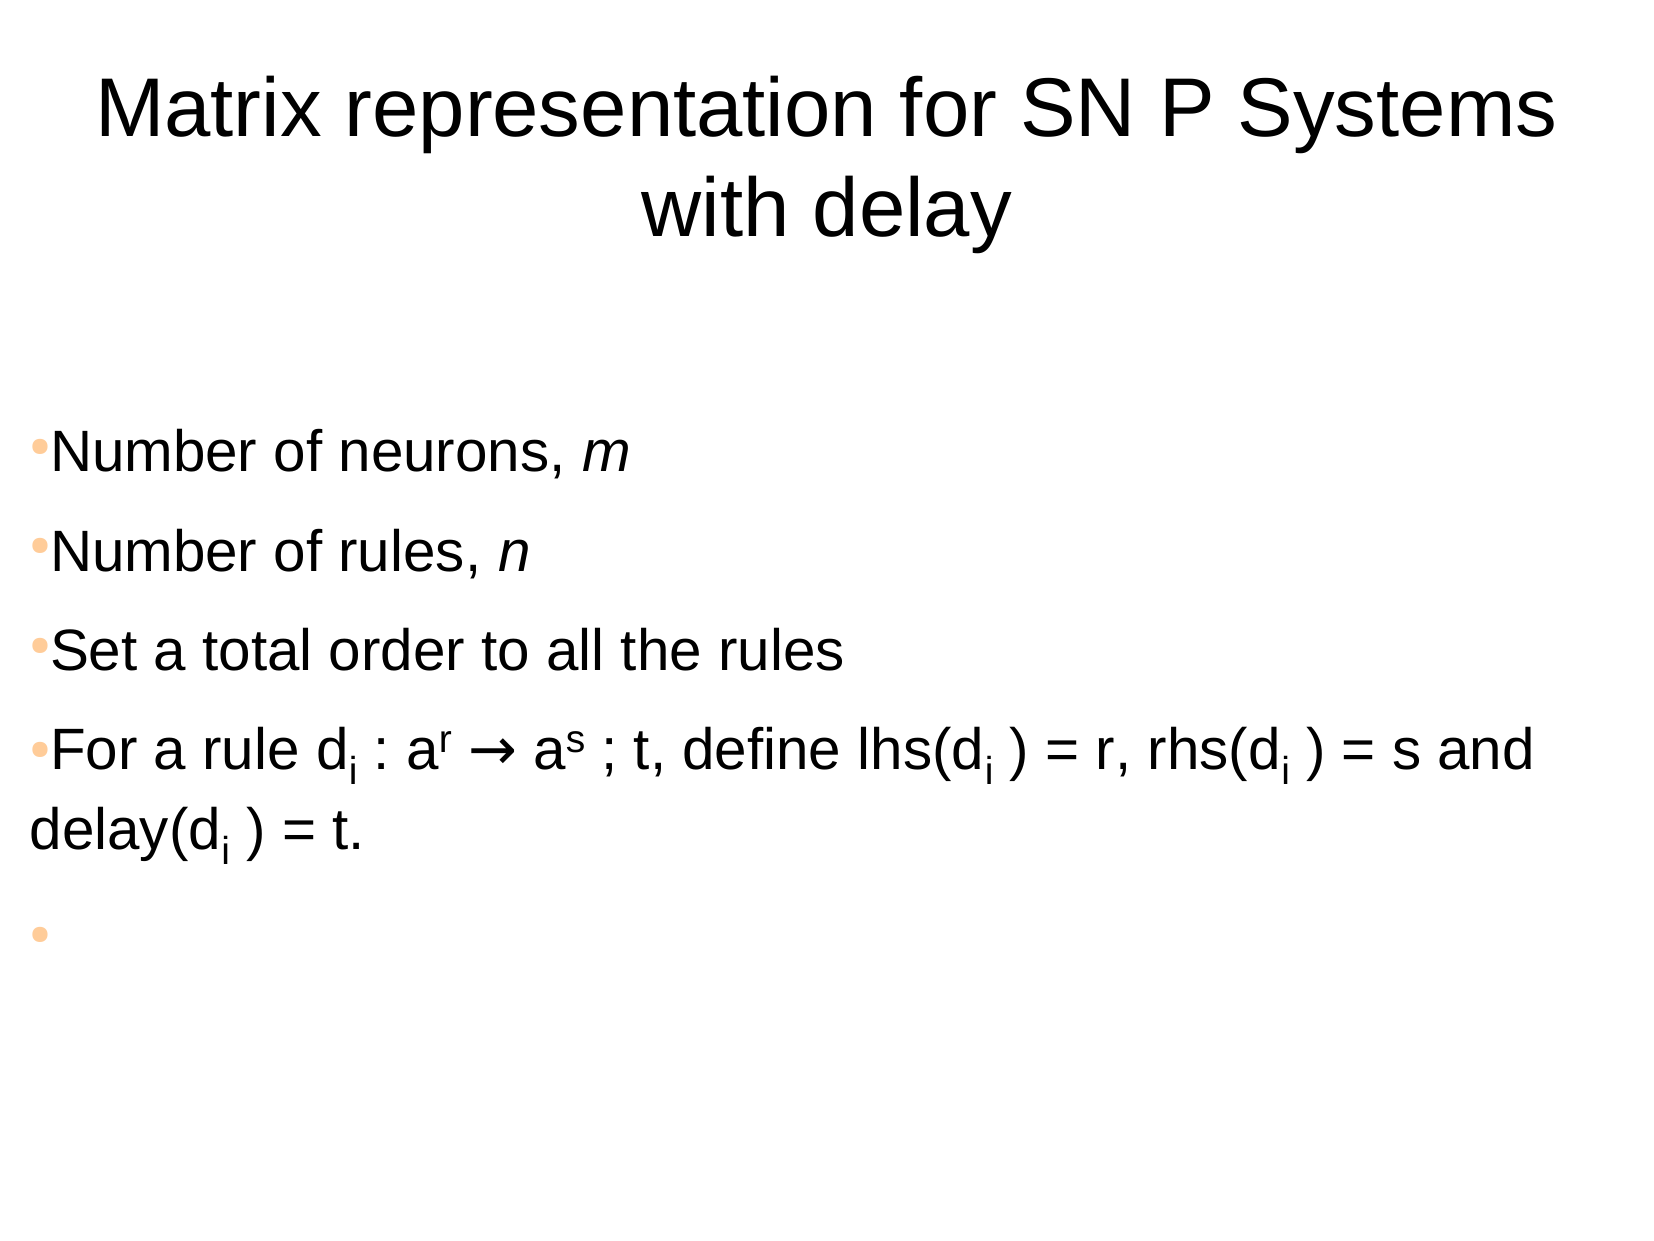

# Matrix representation for SN P Systems with delay
Number of neurons, m
Number of rules, n
Set a total order to all the rules
For a rule di : ar → as ; t, define lhs(di ) = r, rhs(di ) = s and delay(di ) = t.
9